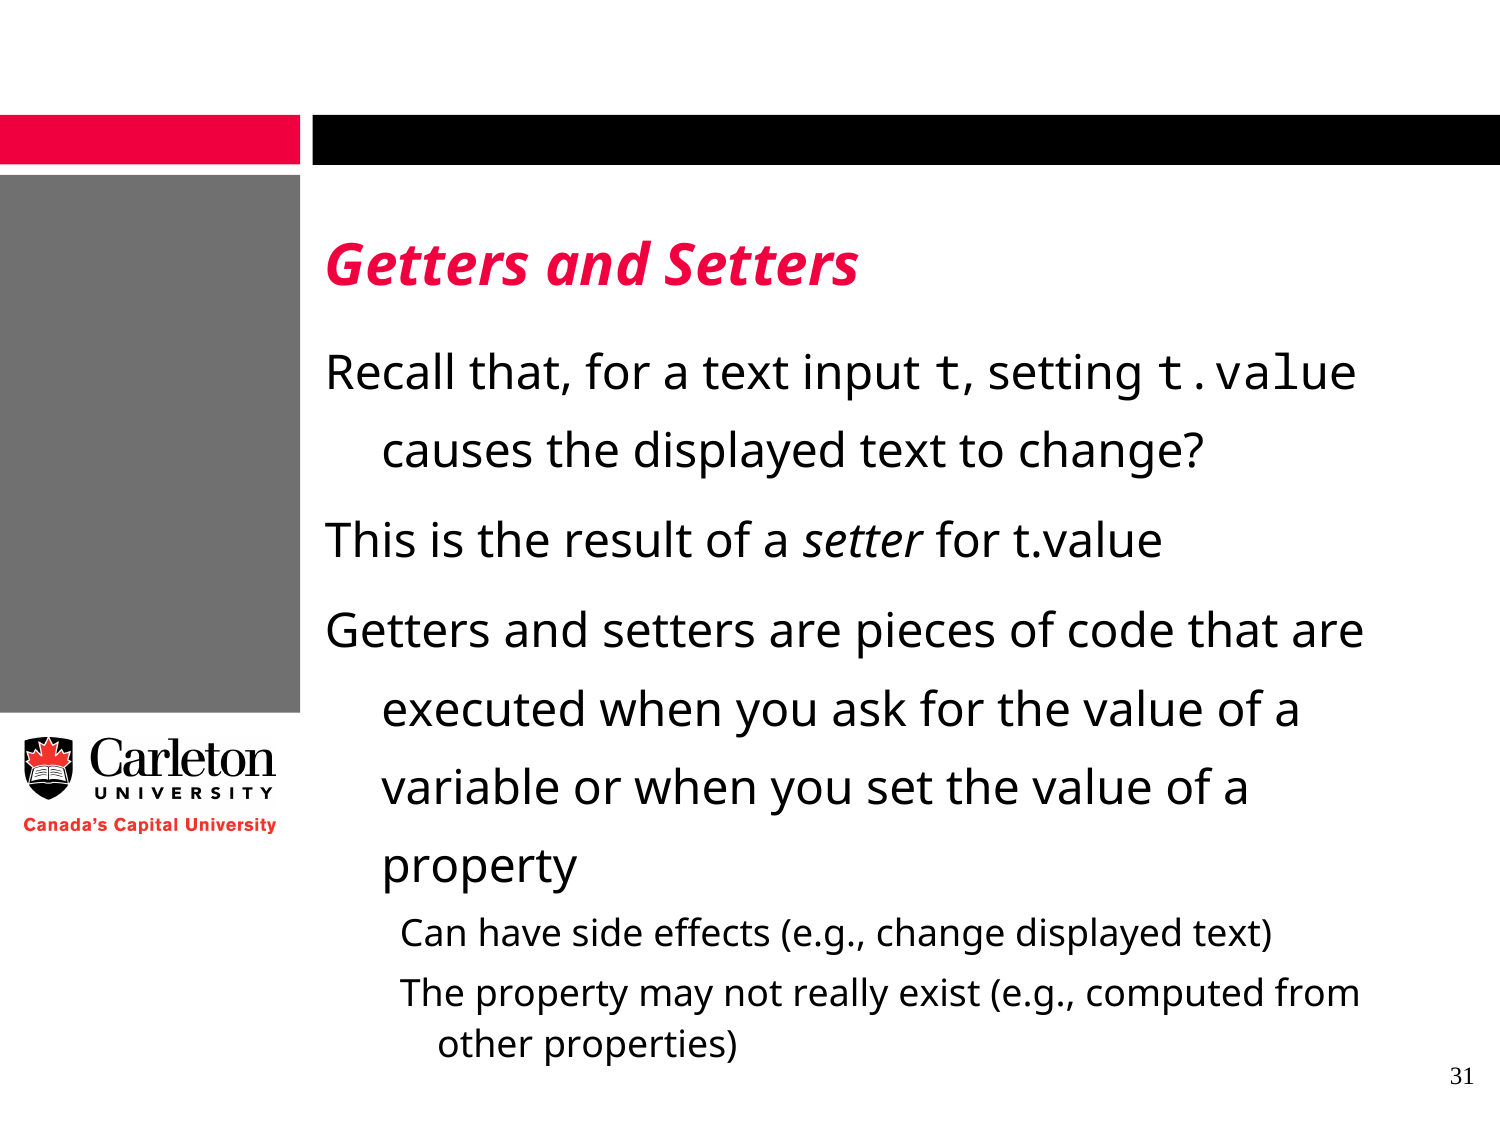

# Getters and Setters
Recall that, for a text input t, setting t.value causes the displayed text to change?
This is the result of a setter for t.value
Getters and setters are pieces of code that are executed when you ask for the value of a variable or when you set the value of a property
Can have side effects (e.g., change displayed text)
The property may not really exist (e.g., computed from other properties)
31